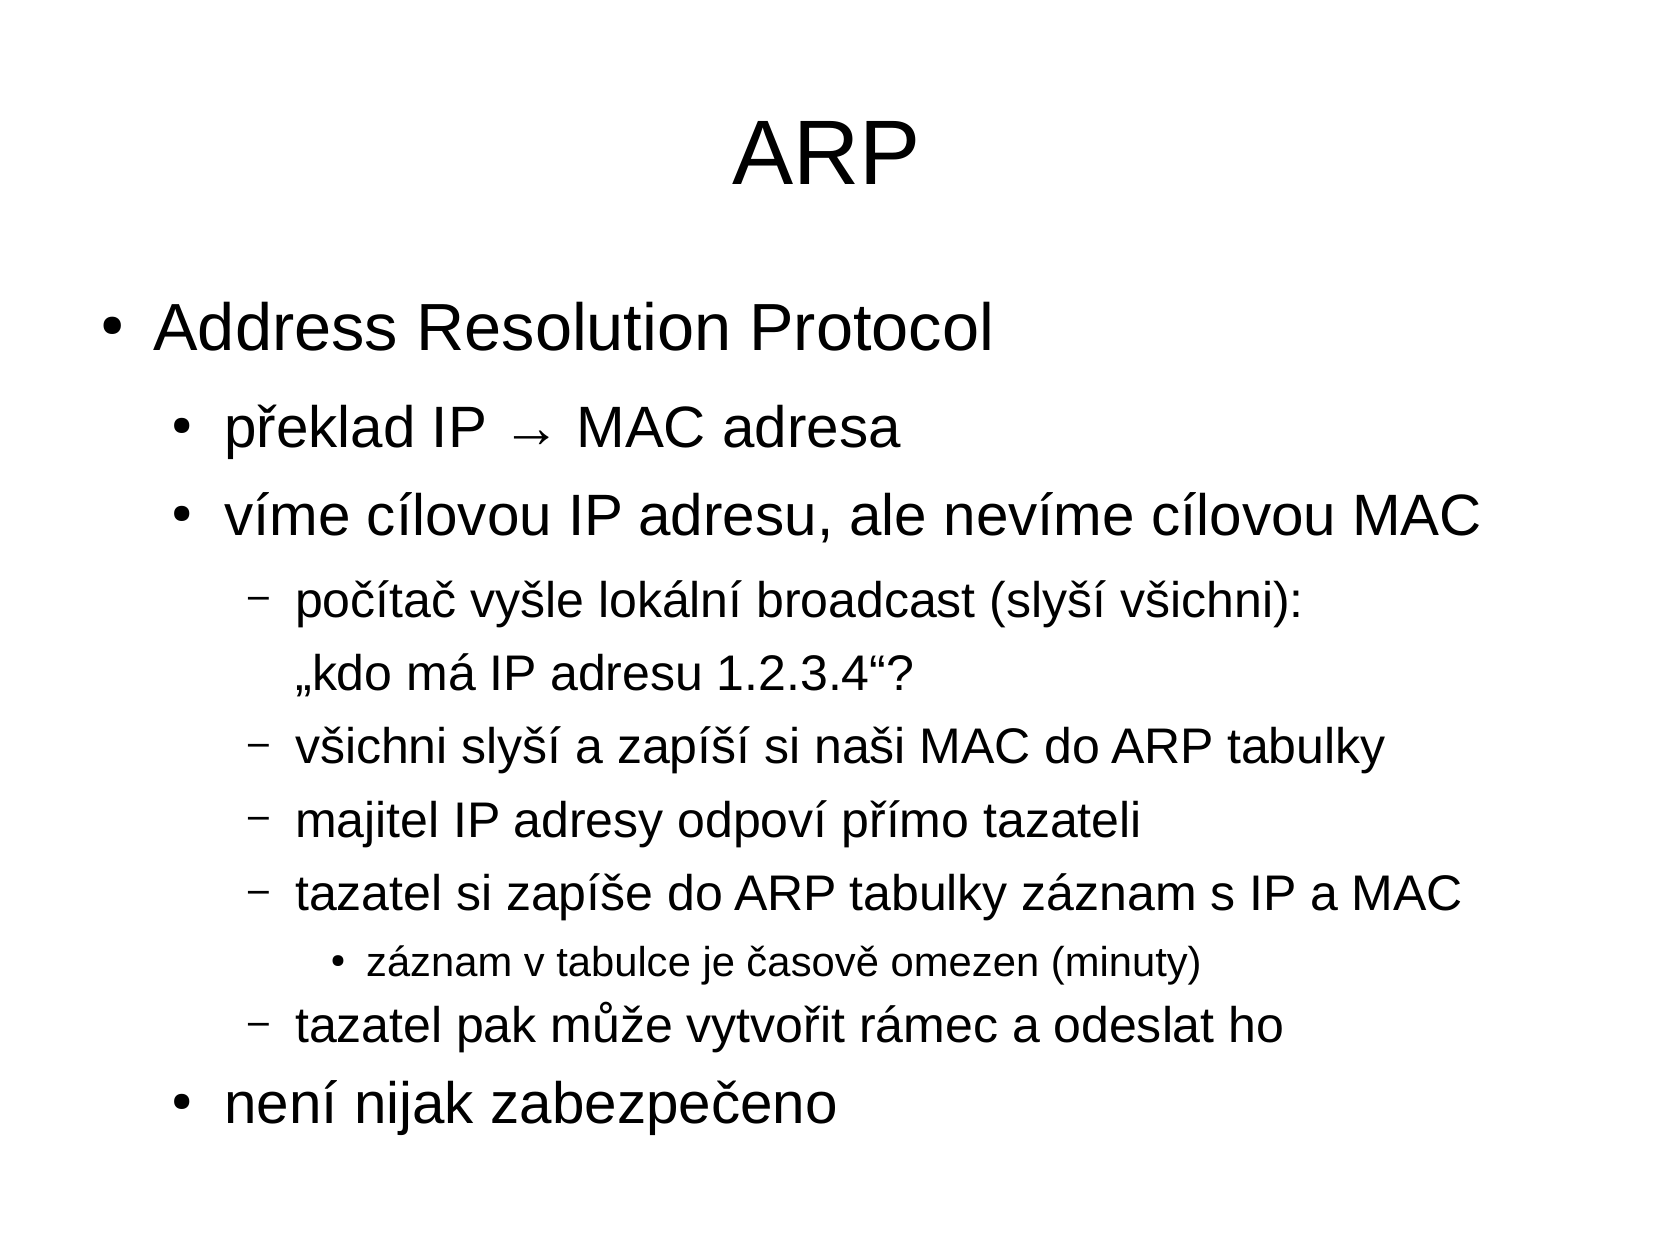

# ARP
Address Resolution Protocol
překlad IP → MAC adresa
víme cílovou IP adresu, ale nevíme cílovou MAC
počítač vyšle lokální broadcast (slyší všichni):
„kdo má IP adresu 1.2.3.4“?
všichni slyší a zapíší si naši MAC do ARP tabulky
majitel IP adresy odpoví přímo tazateli
tazatel si zapíše do ARP tabulky záznam s IP a MAC
záznam v tabulce je časově omezen (minuty)
tazatel pak může vytvořit rámec a odeslat ho
není nijak zabezpečeno